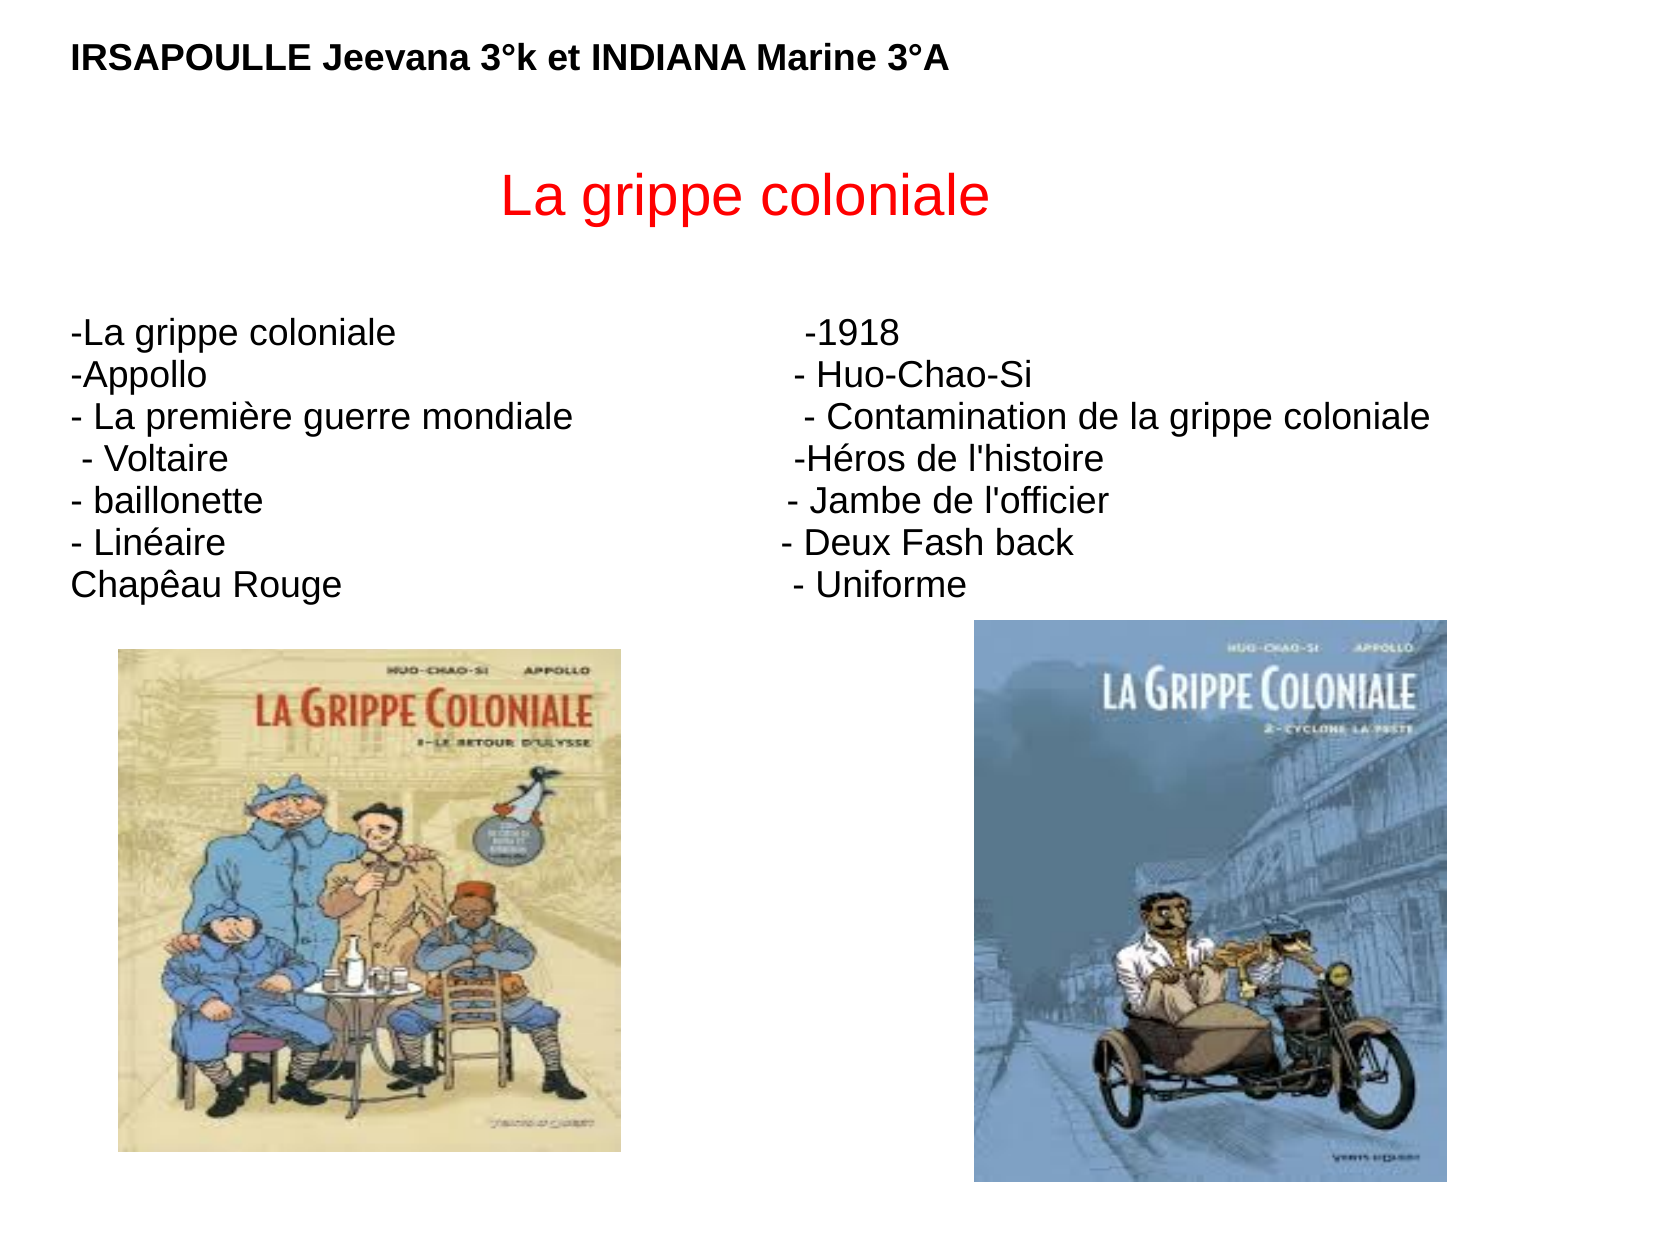

IRSAPOULLE Jeevana 3°k et INDIANA Marine 3°A
La grippe coloniale
-La grippe coloniale -1918
-Appollo - Huo-Chao-Si
- La première guerre mondiale - Contamination de la grippe coloniale
 - Voltaire -Héros de l'histoire
- baillonette - Jambe de l'officier
- Linéaire - Deux Fash back
Chapêau Rouge - Uniforme